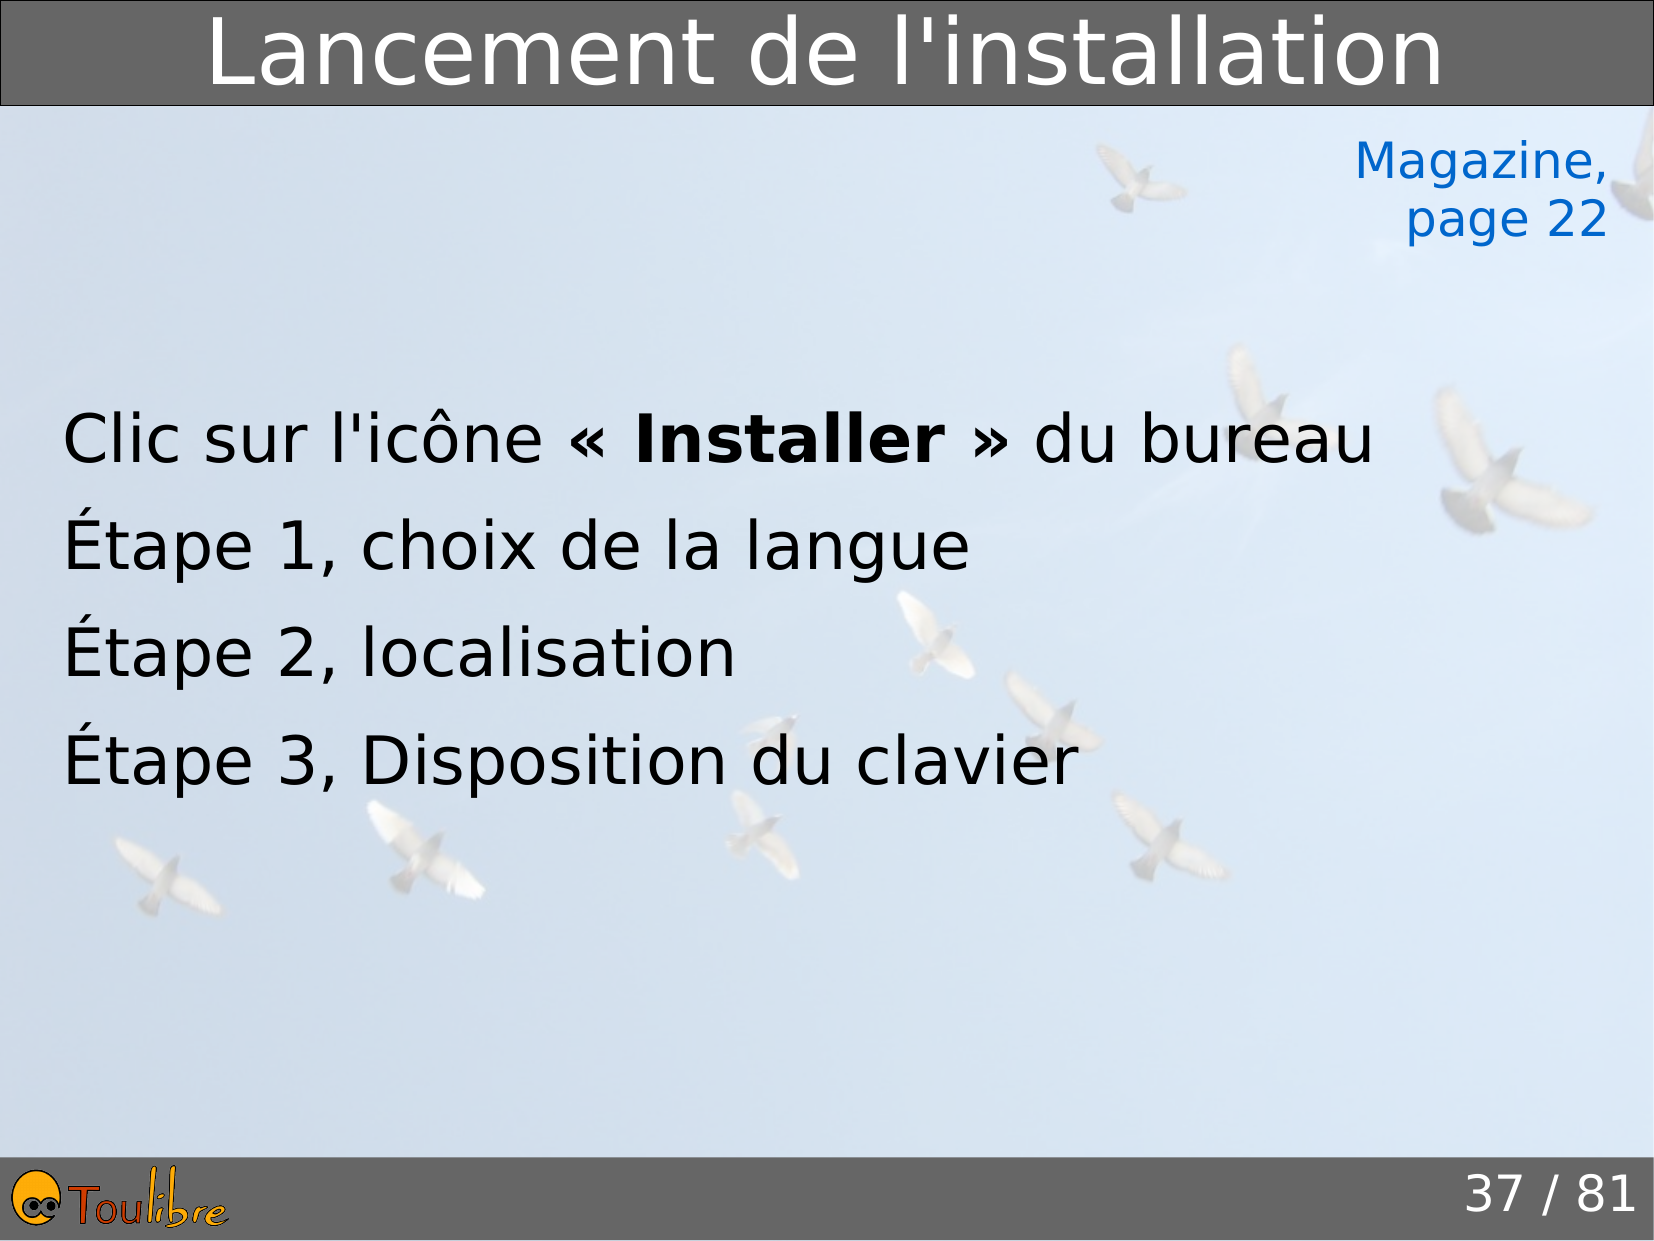

# Lancement de l'installation
Magazine, page 22
Clic sur l'icône « Installer » du bureau
Étape 1, choix de la langue
Étape 2, localisation
Étape 3, Disposition du clavier